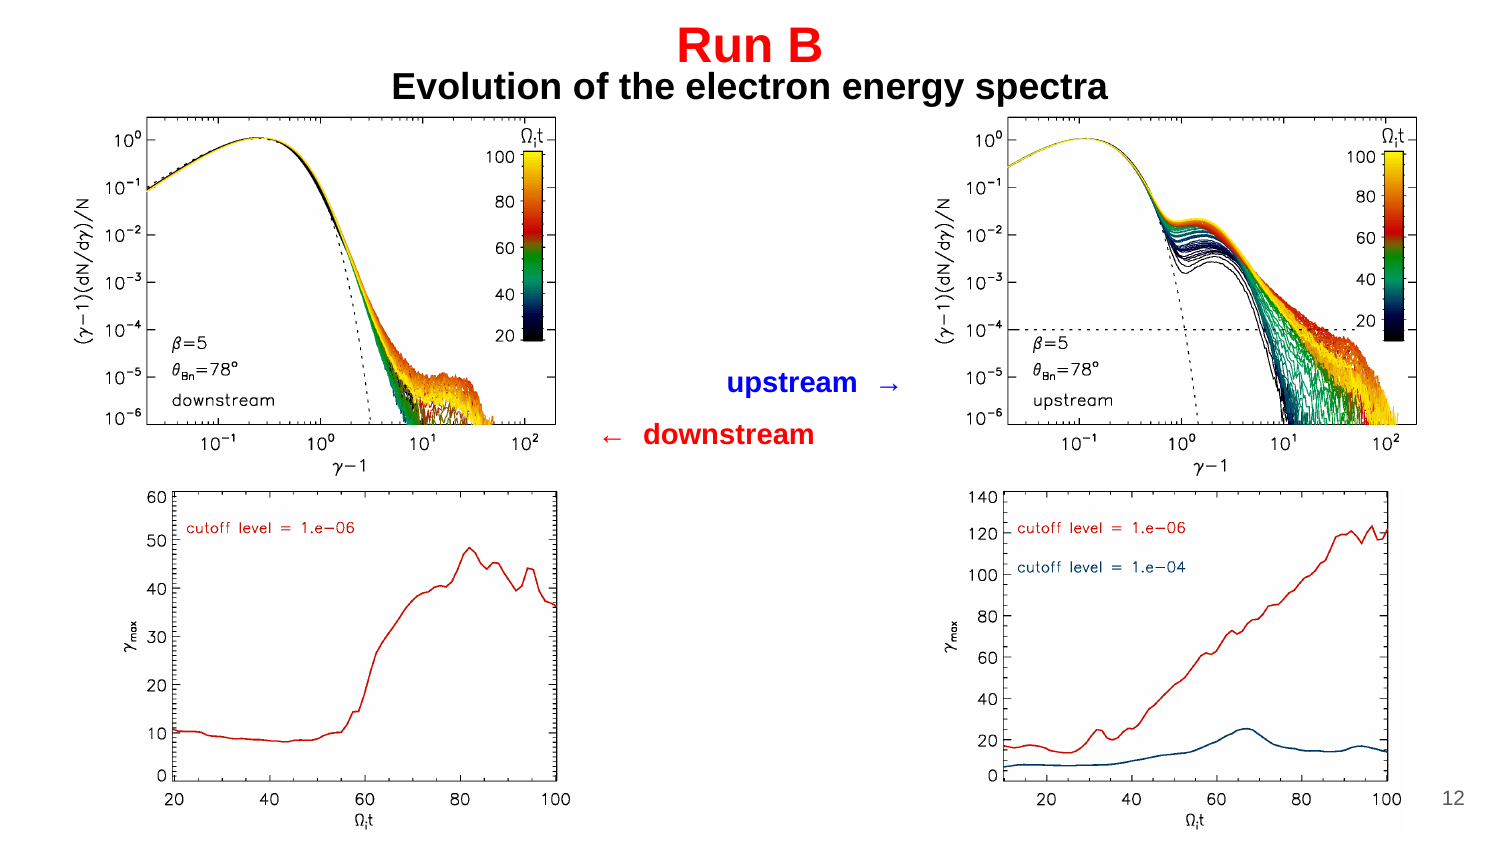

# Run B
Evolution of the electron energy spectra
upstream →
← downstream